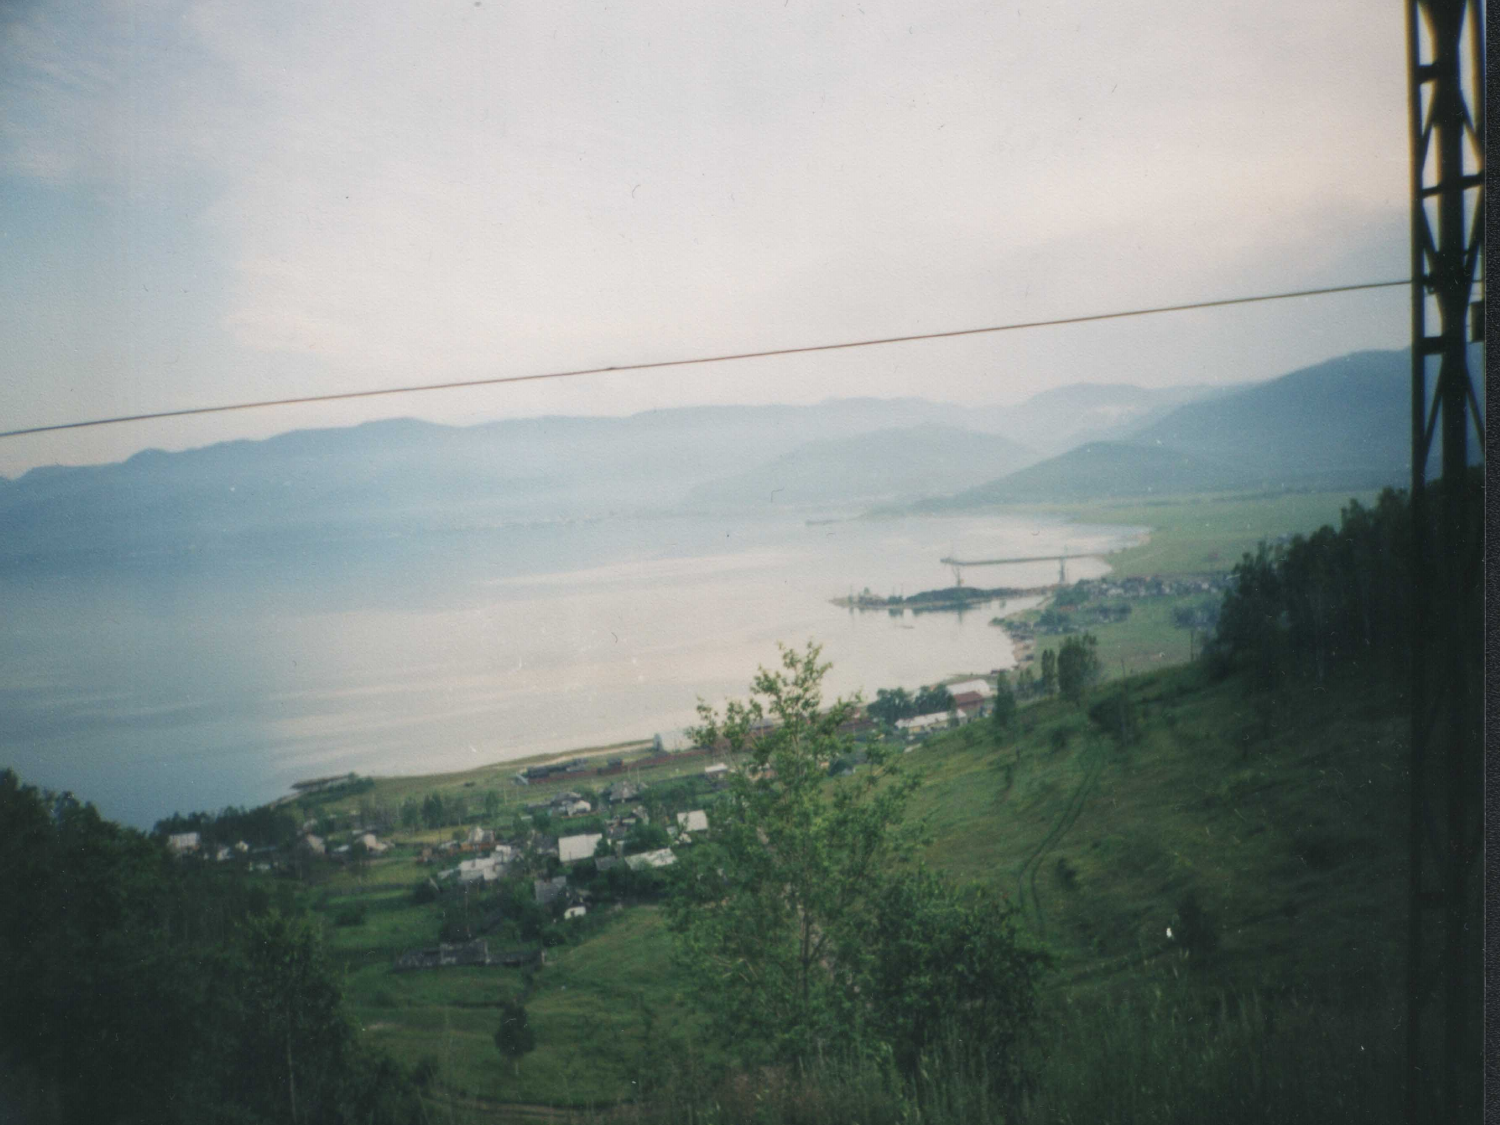

# V jezero priteka več kot 340 rek, od tega sedem največjih Selenga, Čikuj,Uda, Turka, Barguzin in zgornja Angara, odteka pa edino reka Angara.Na jezeru je 22 otokov, največji med njimi je Olhon, dolg 72 km.